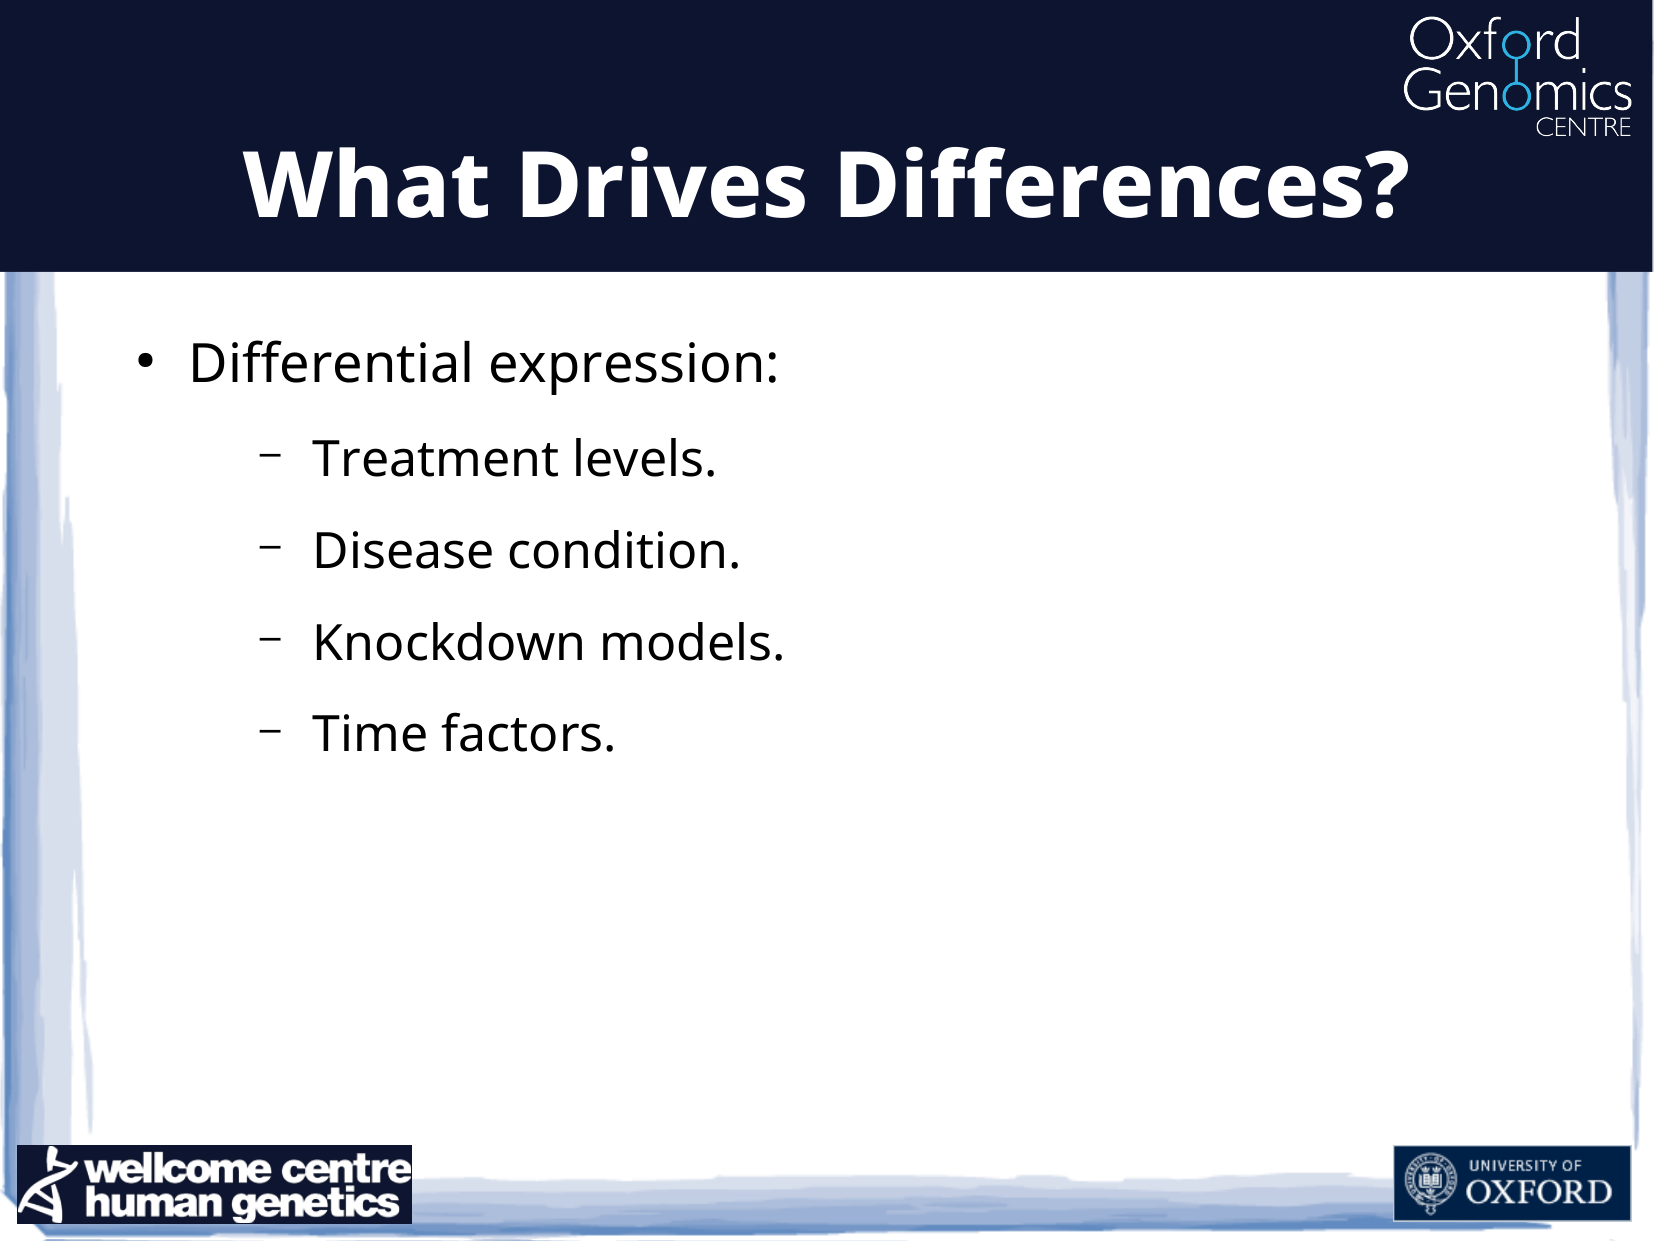

# What Drives Differences?
Differential expression:
Treatment levels.
Disease condition.
Knockdown models.
Time factors.